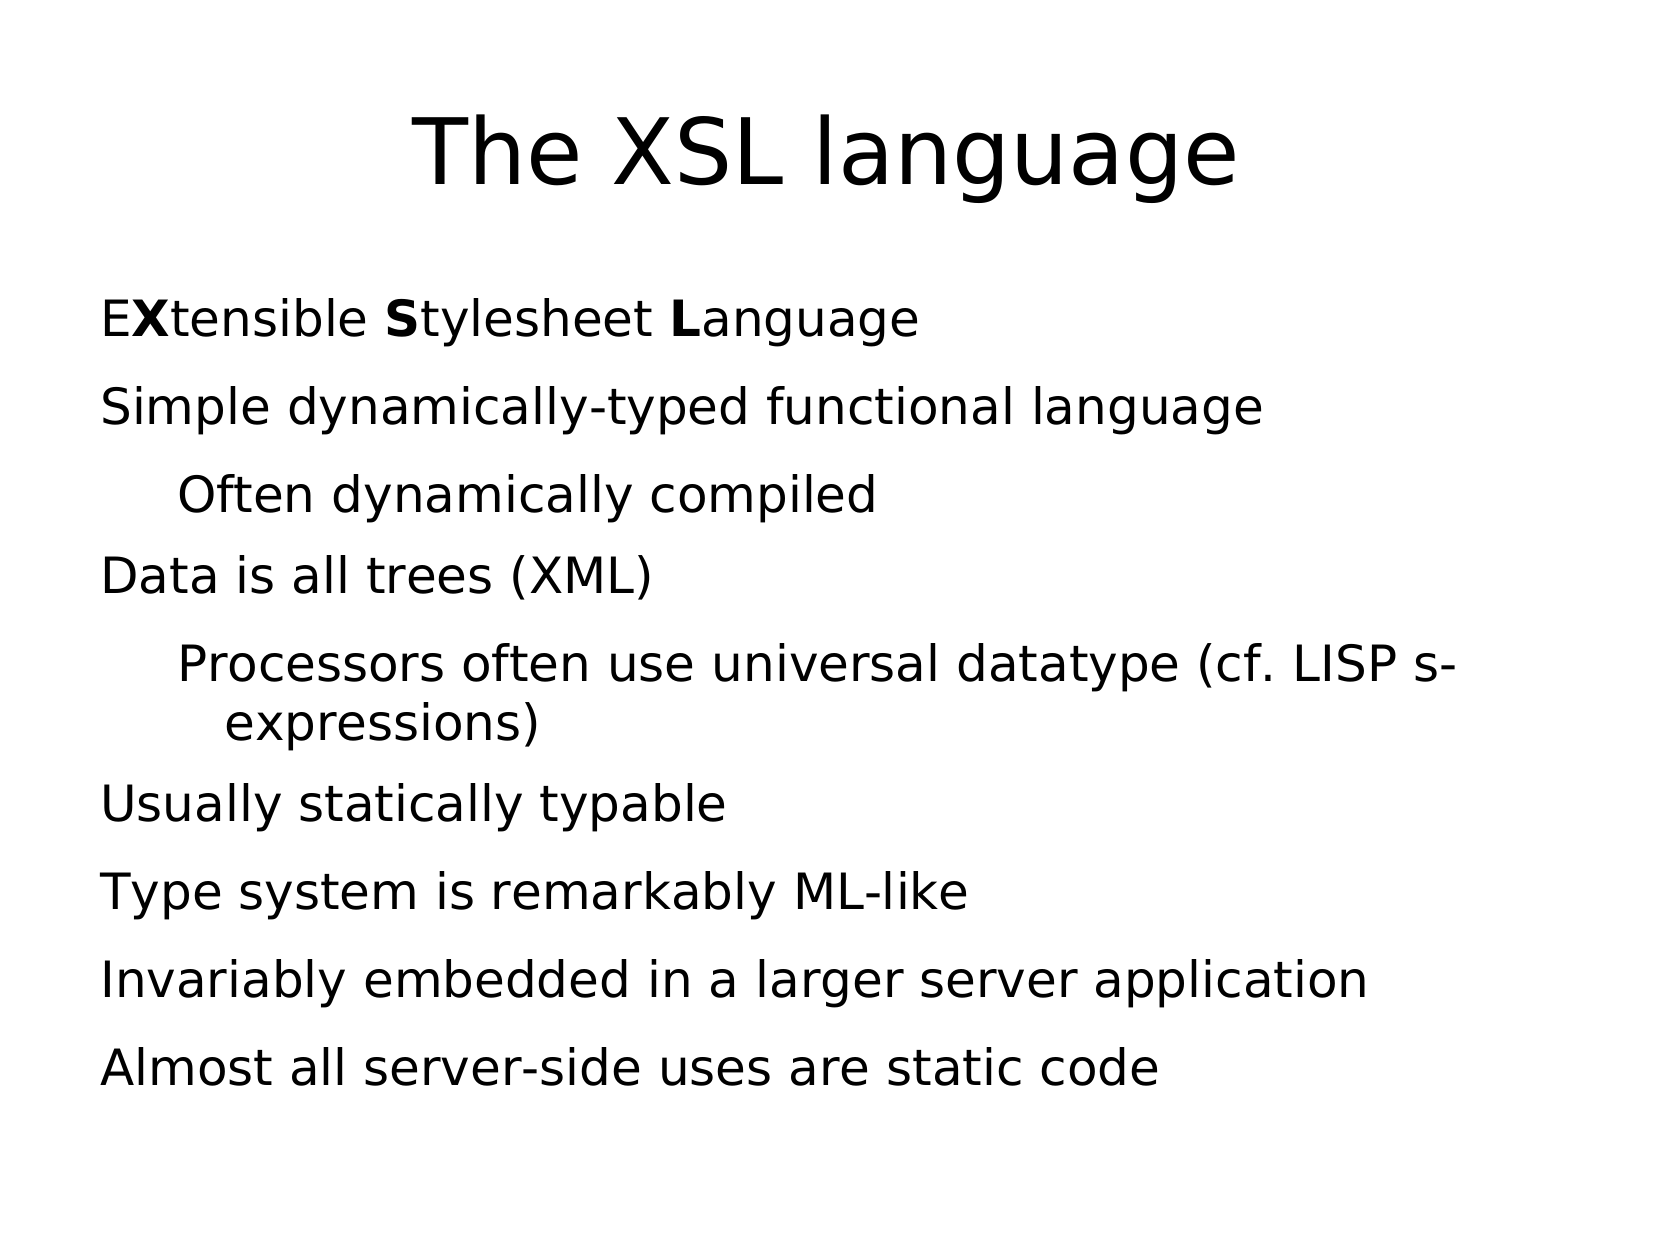

# The XSL language
EXtensible Stylesheet Language
Simple dynamically-typed functional language
Often dynamically compiled
Data is all trees (XML)
Processors often use universal datatype (cf. LISP s-expressions)
Usually statically typable
Type system is remarkably ML-like
Invariably embedded in a larger server application
Almost all server-side uses are static code